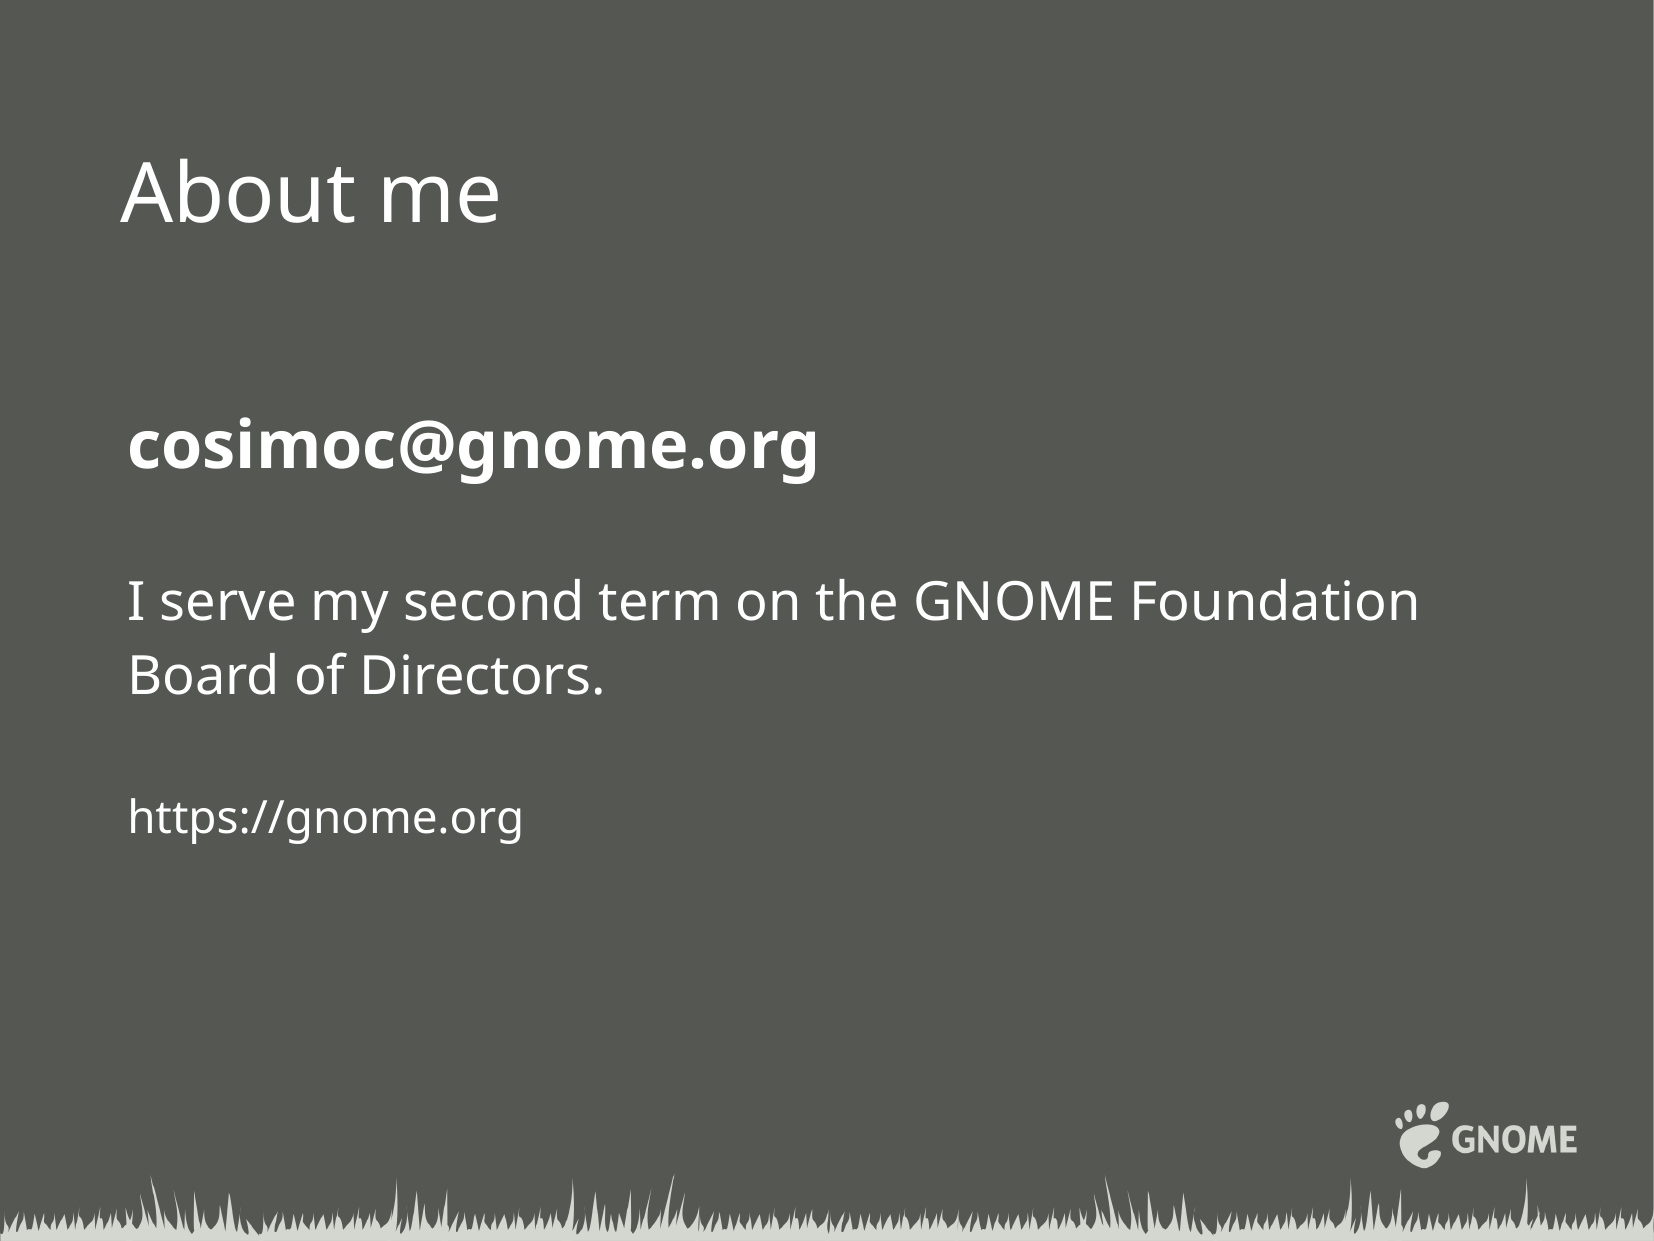

# About me
cosimoc@gnome.org
I serve my second term on the GNOME Foundation Board of Directors.
https://gnome.org